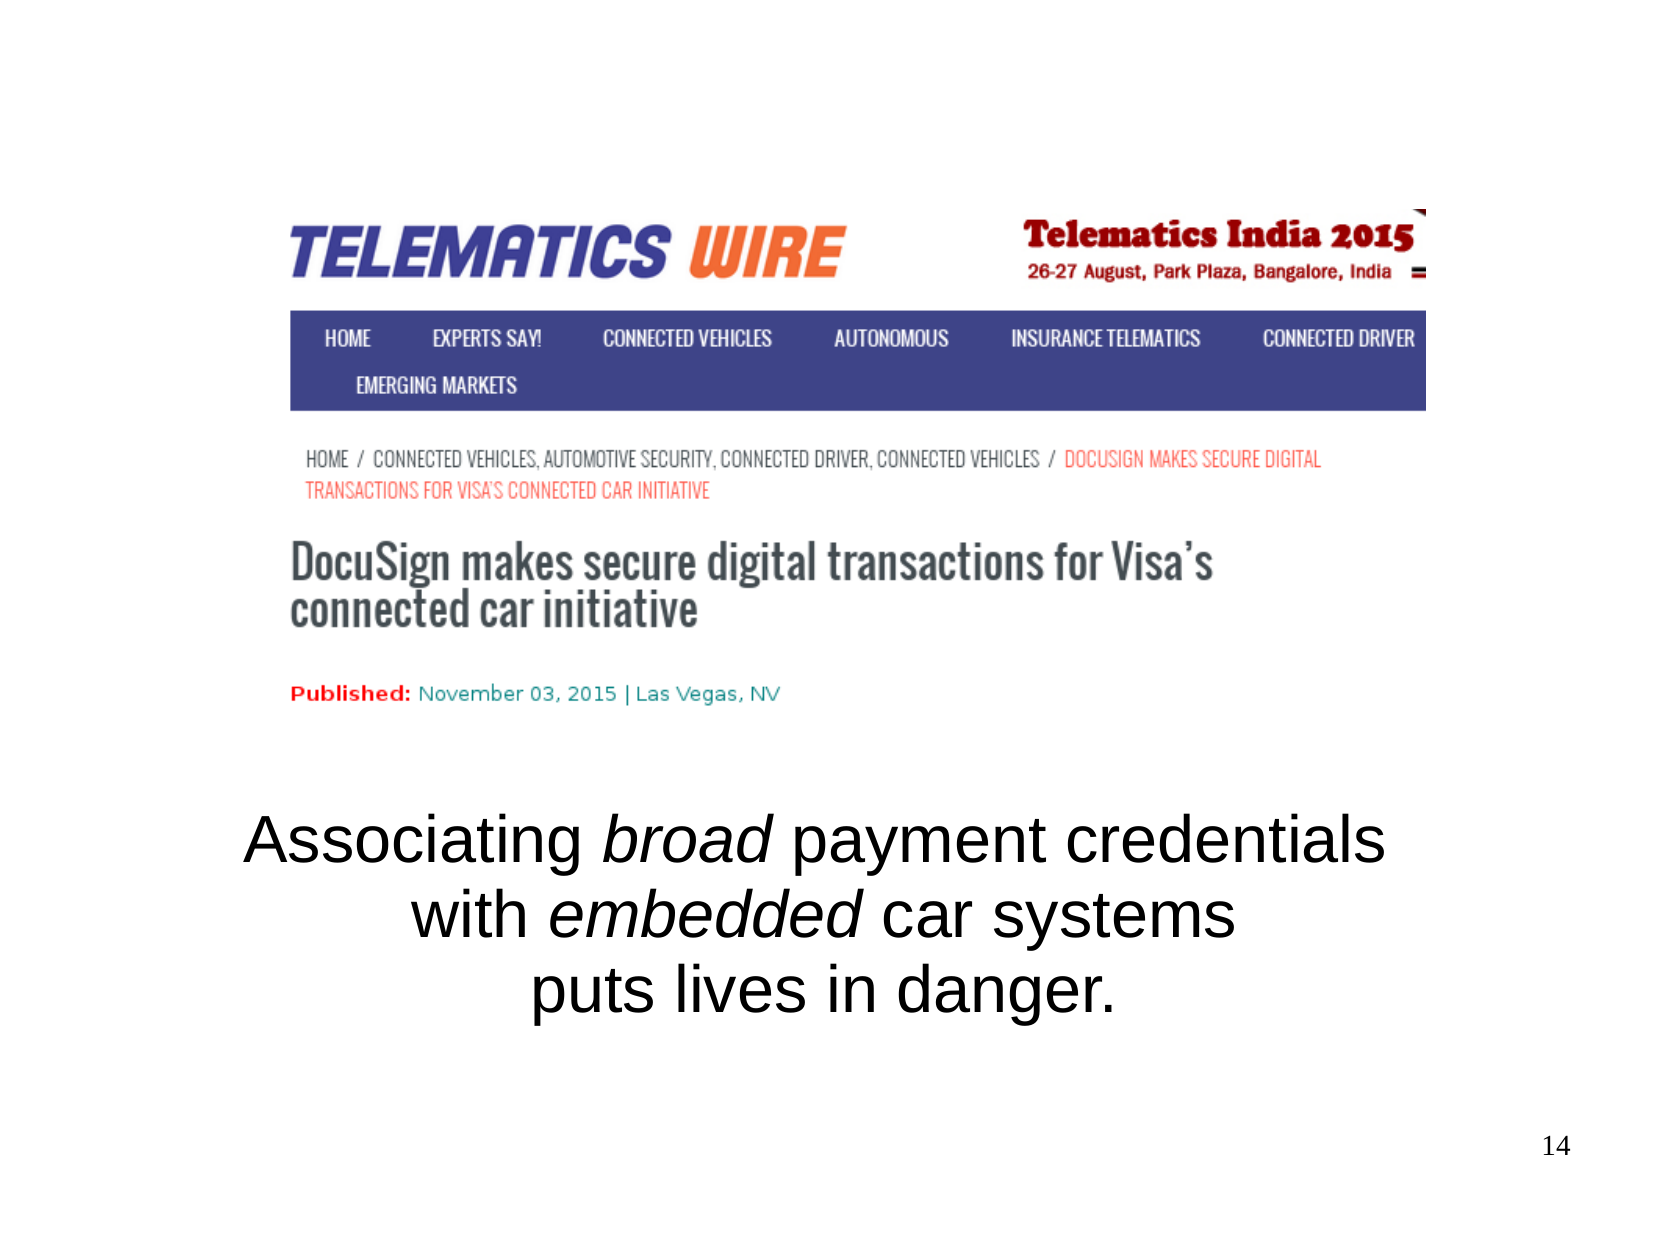

Associating broad payment credentials
with embedded car systems
puts lives in danger.
14